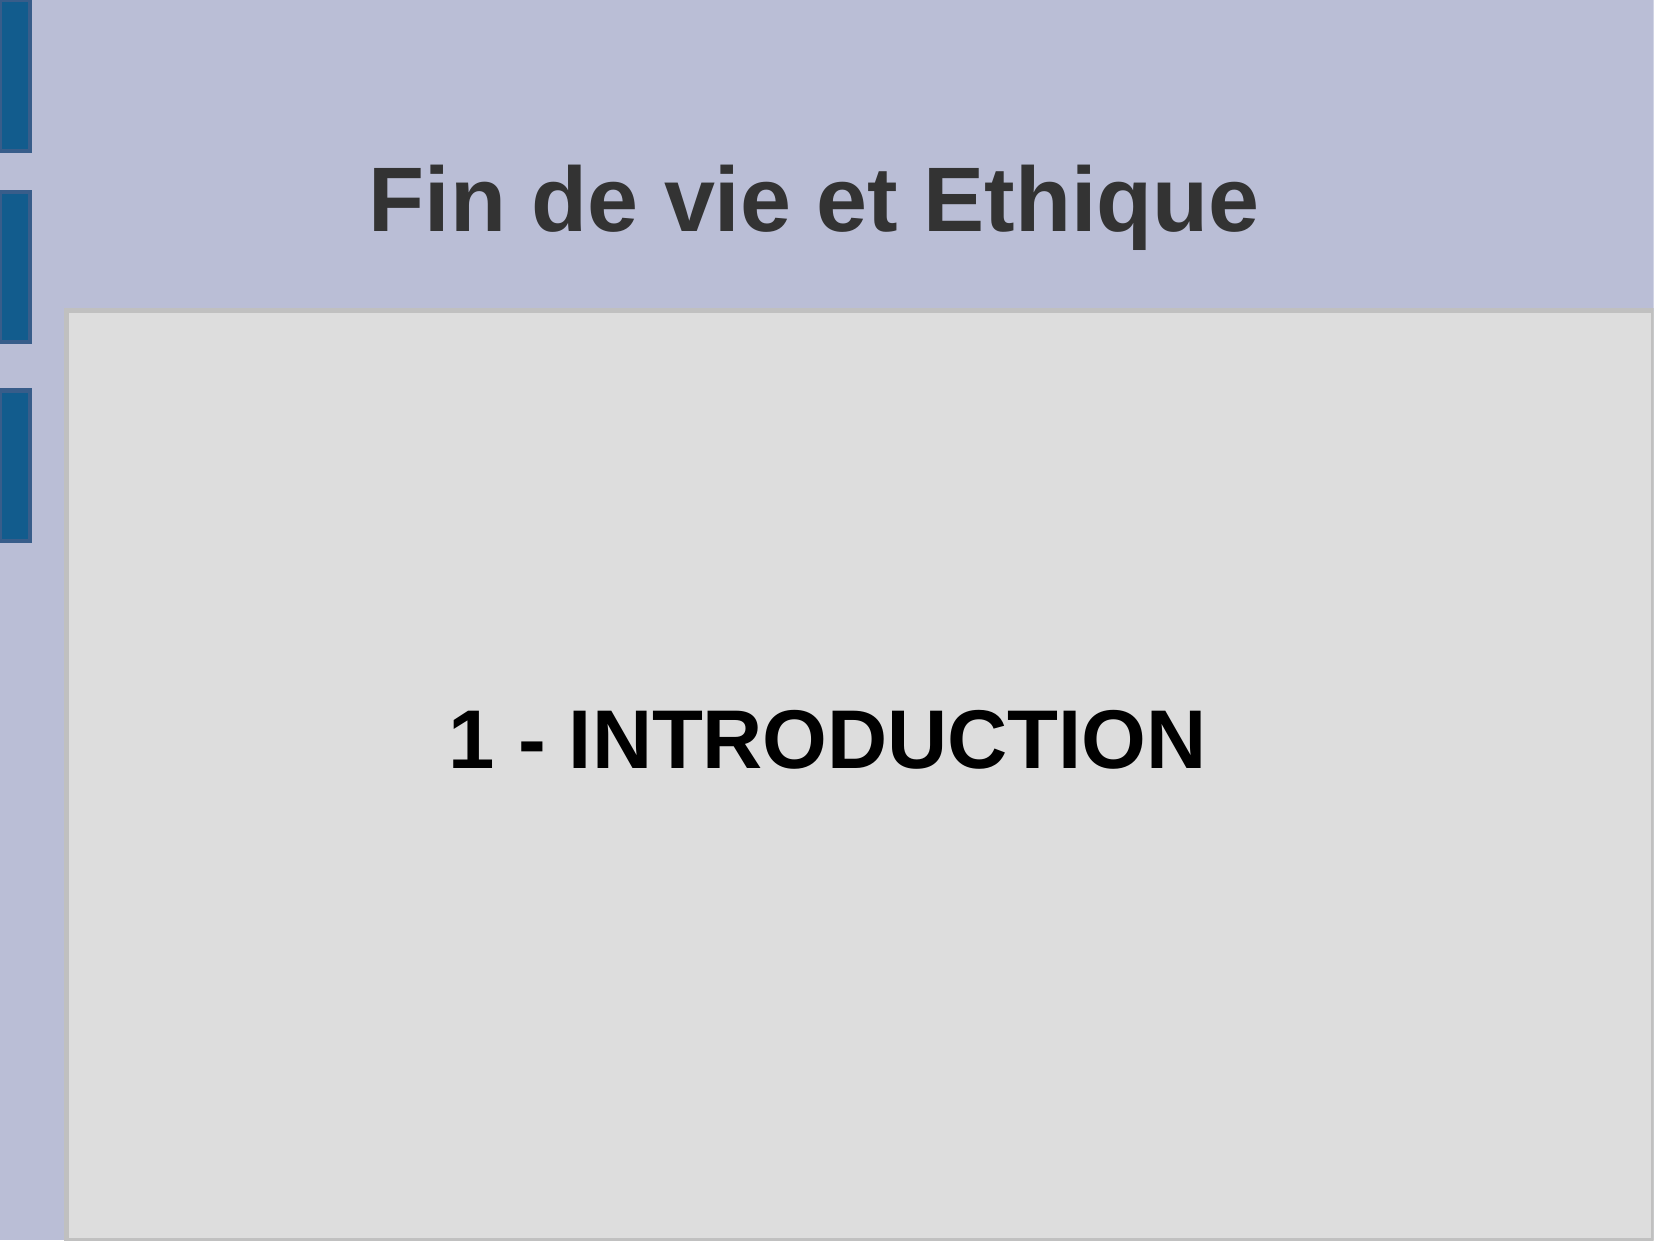

# Fin de vie et Ethique
1 - INTRODUCTION